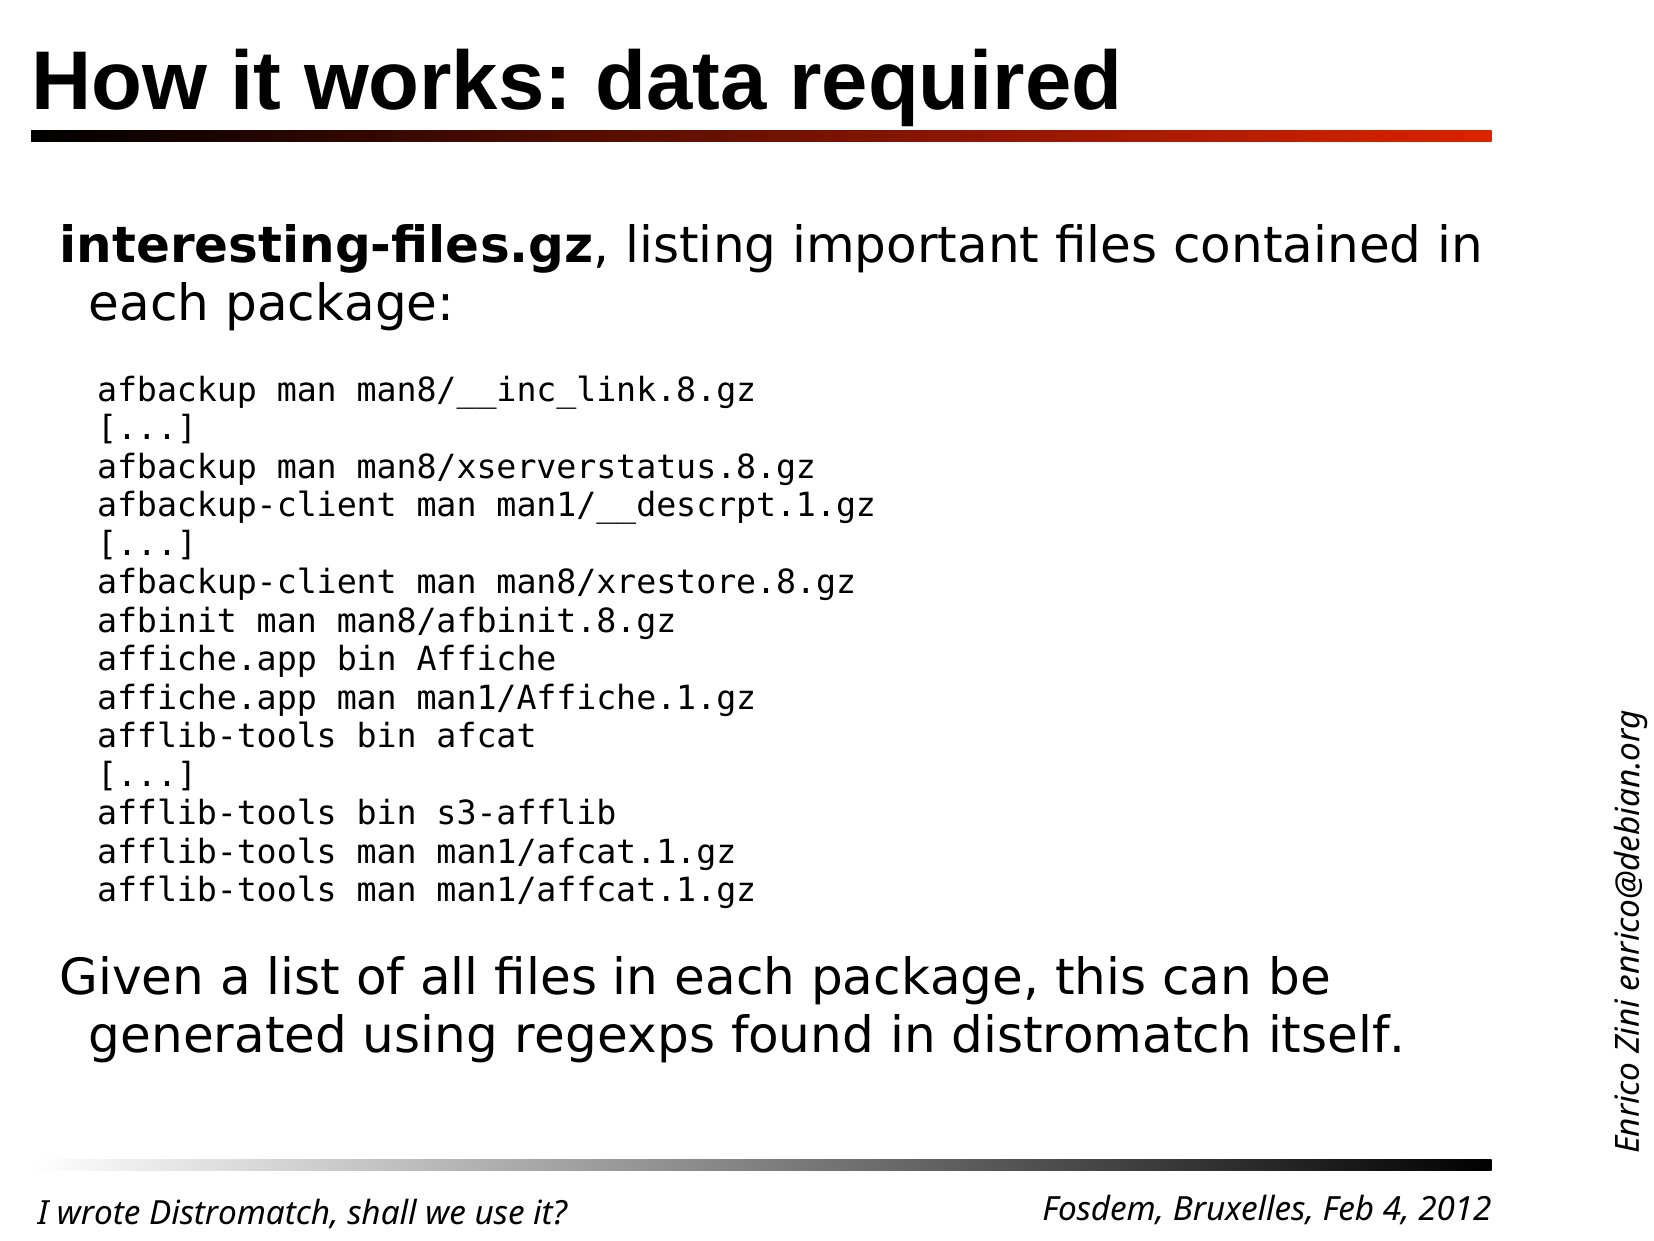

How it works: data required
interesting-files.gz, listing important files contained in each package:
afbackup man man8/__inc_link.8.gz
[...]
afbackup man man8/xserverstatus.8.gz
afbackup-client man man1/__descrpt.1.gz
[...]
afbackup-client man man8/xrestore.8.gz
afbinit man man8/afbinit.8.gz
affiche.app bin Affiche
affiche.app man man1/Affiche.1.gz
afflib-tools bin afcat
[...]
afflib-tools bin s3-afflib
afflib-tools man man1/afcat.1.gz
afflib-tools man man1/affcat.1.gz
Given a list of all files in each package, this can be generated using regexps found in distromatch itself.